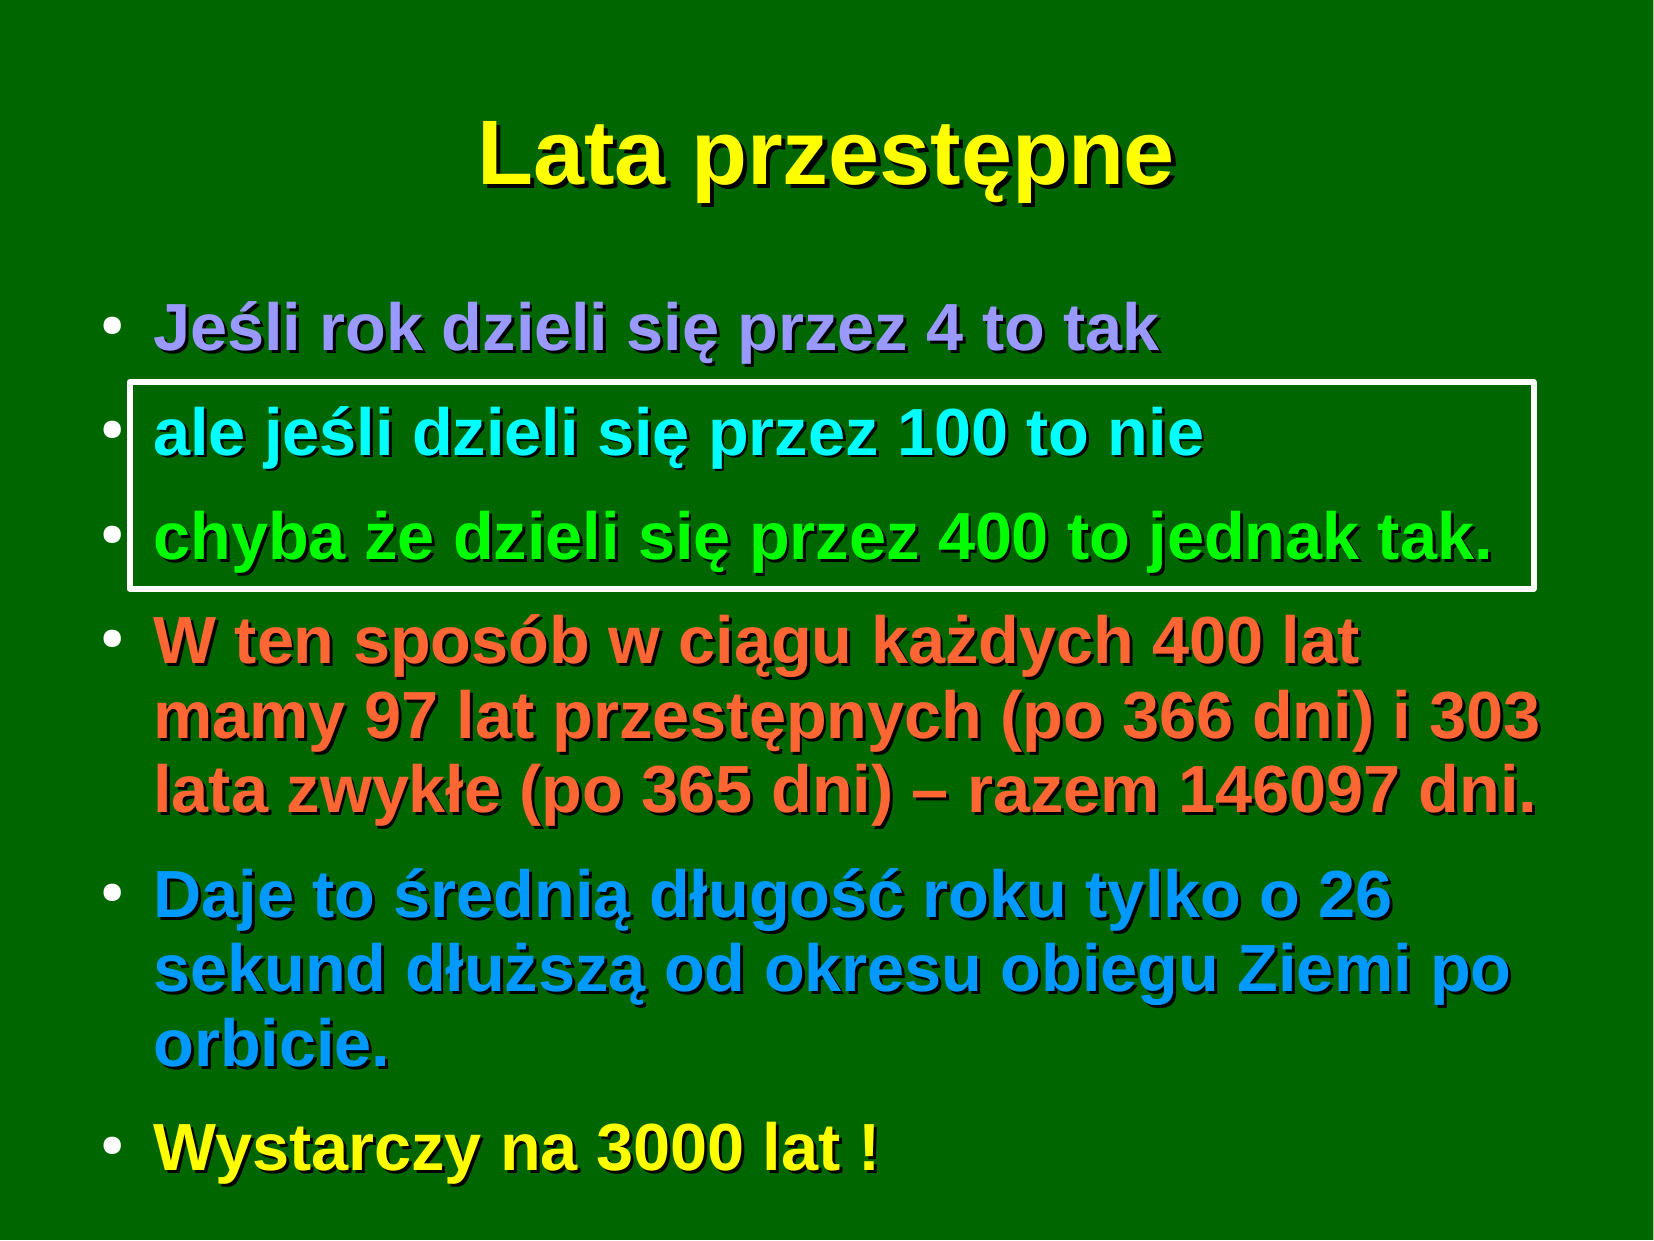

# Lata przestępne
Jeśli rok dzieli się przez 4 to tak
ale jeśli dzieli się przez 100 to nie
chyba że dzieli się przez 400 to jednak tak.
W ten sposób w ciągu każdych 400 lat mamy 97 lat przestępnych (po 366 dni) i 303 lata zwykłe (po 365 dni) – razem 146097 dni.
Daje to średnią długość roku tylko o 26 sekund dłuższą od okresu obiegu Ziemi po orbicie.
Wystarczy na 3000 lat !